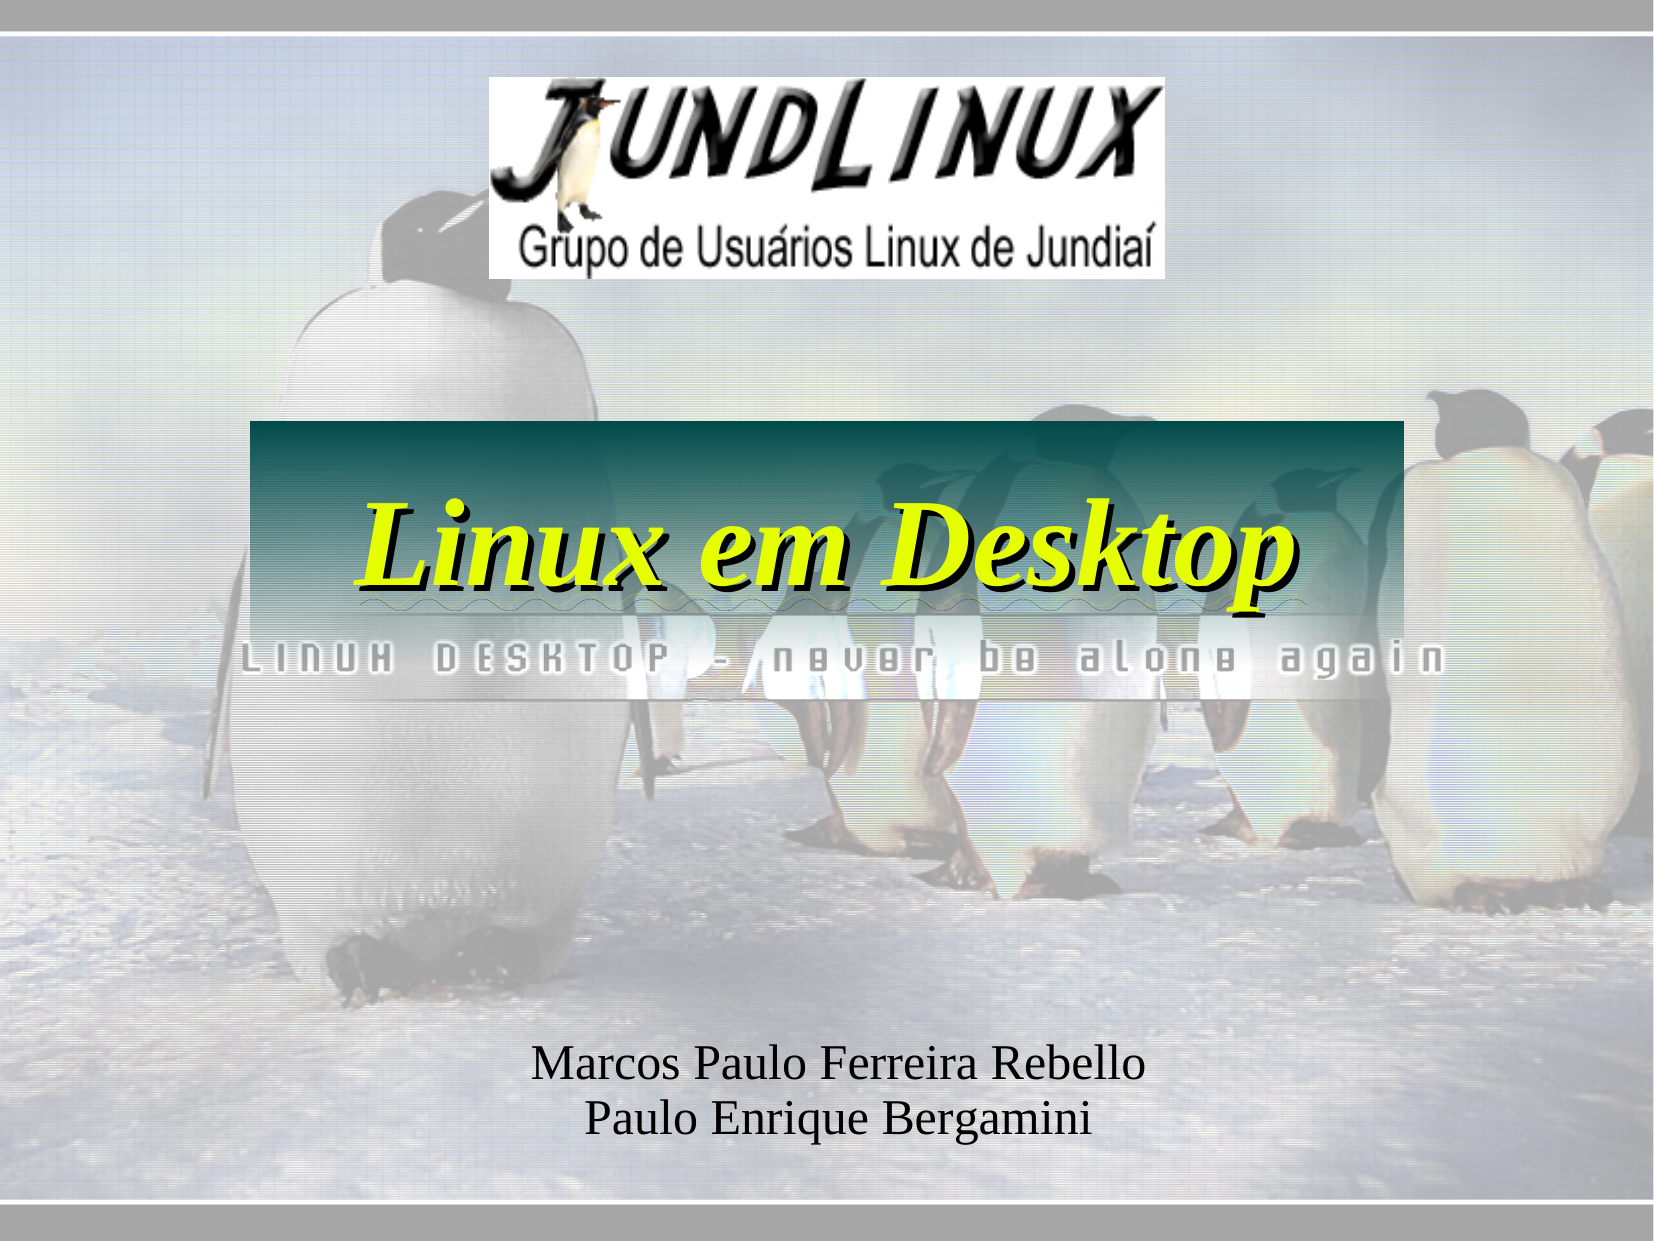

# Linux em Desktop
Marcos Paulo Ferreira Rebello
Paulo Enrique Bergamini